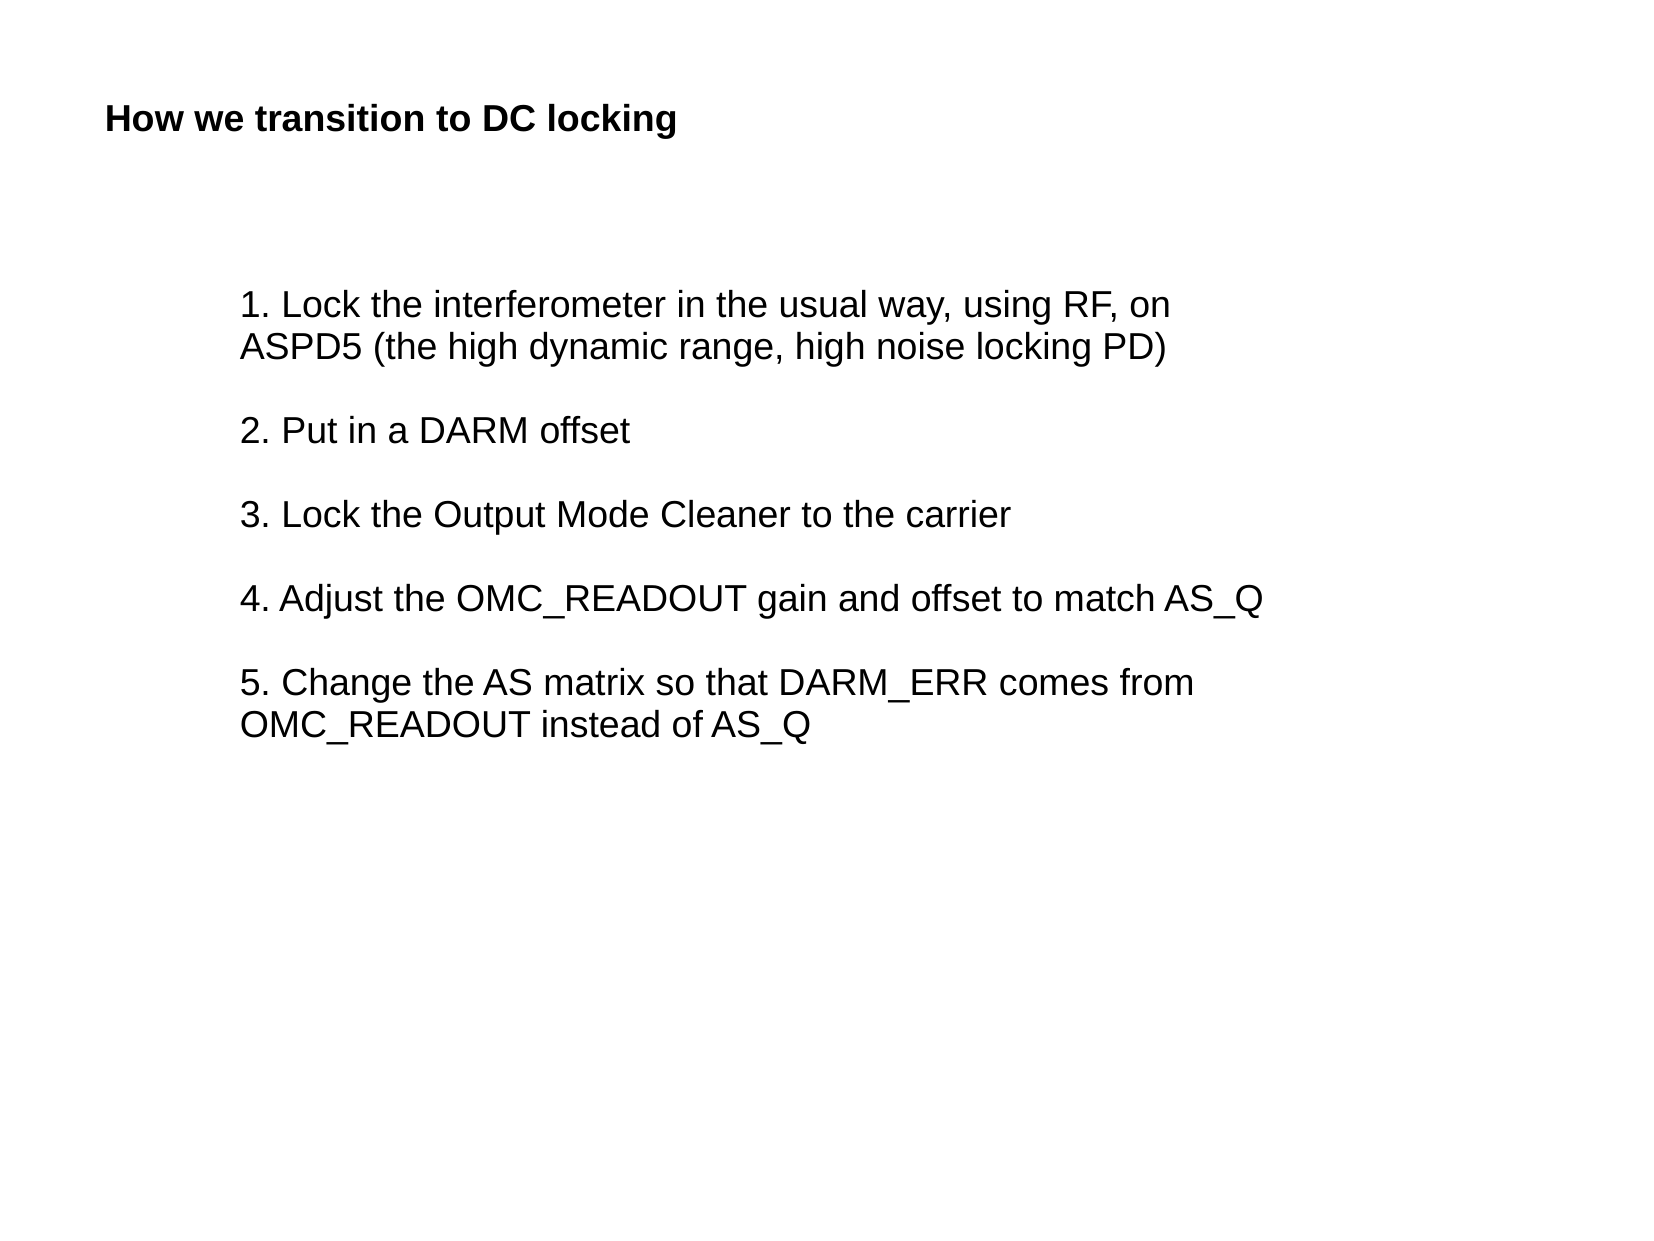

How we transition to DC locking
1. Lock the interferometer in the usual way, using RF, on ASPD5 (the high dynamic range, high noise locking PD)
2. Put in a DARM offset
3. Lock the Output Mode Cleaner to the carrier
4. Adjust the OMC_READOUT gain and offset to match AS_Q
5. Change the AS matrix so that DARM_ERR comes from OMC_READOUT instead of AS_Q